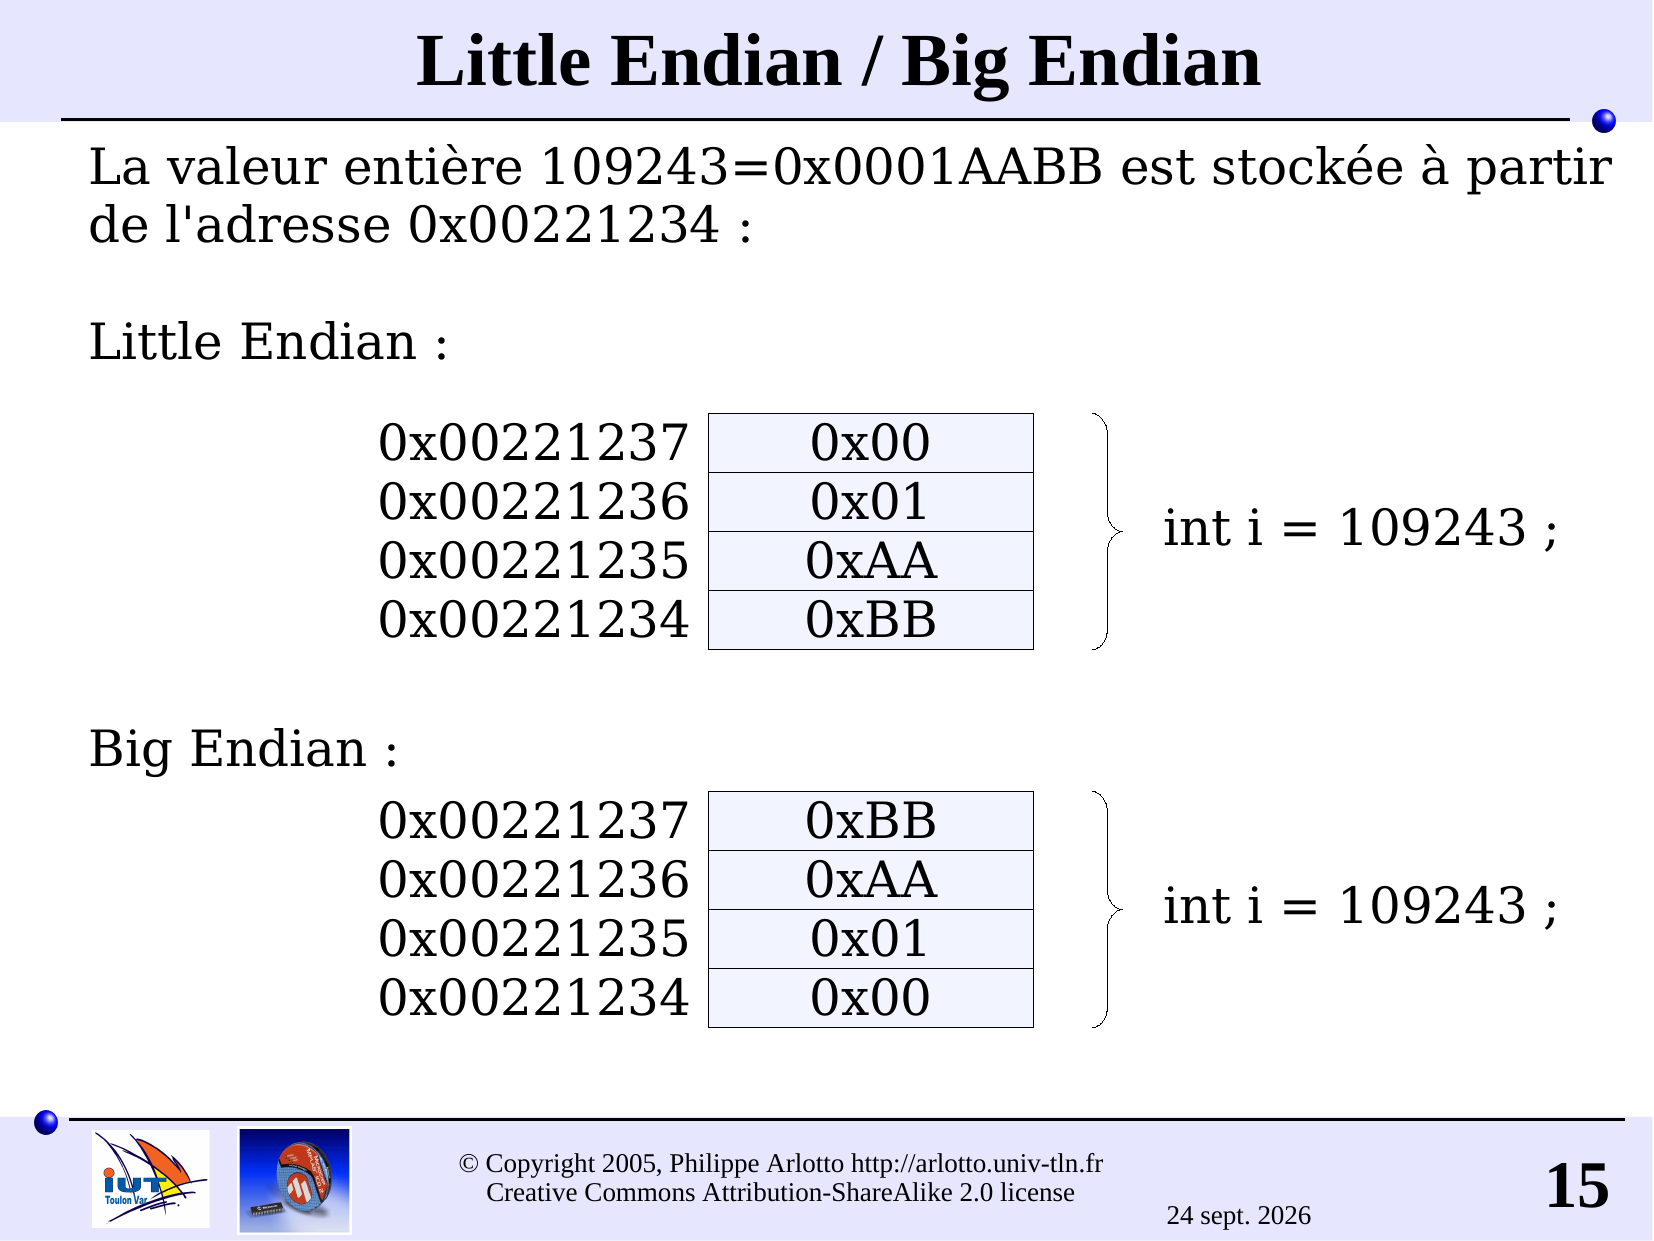

# Little Endian / Big Endian
La valeur entière 109243=0x0001AABB est stockée à partir
de l'adresse 0x00221234 :
Little Endian :
Big Endian :
0x00221237
0x00
0x00221236
0x01
int i = 109243 ;
0x00221235
0xAA
0x00221234
0xBB
0x00221237
0xBB
0x00221236
0xAA
int i = 109243 ;
0x00221235
0x01
0x00221234
0x00